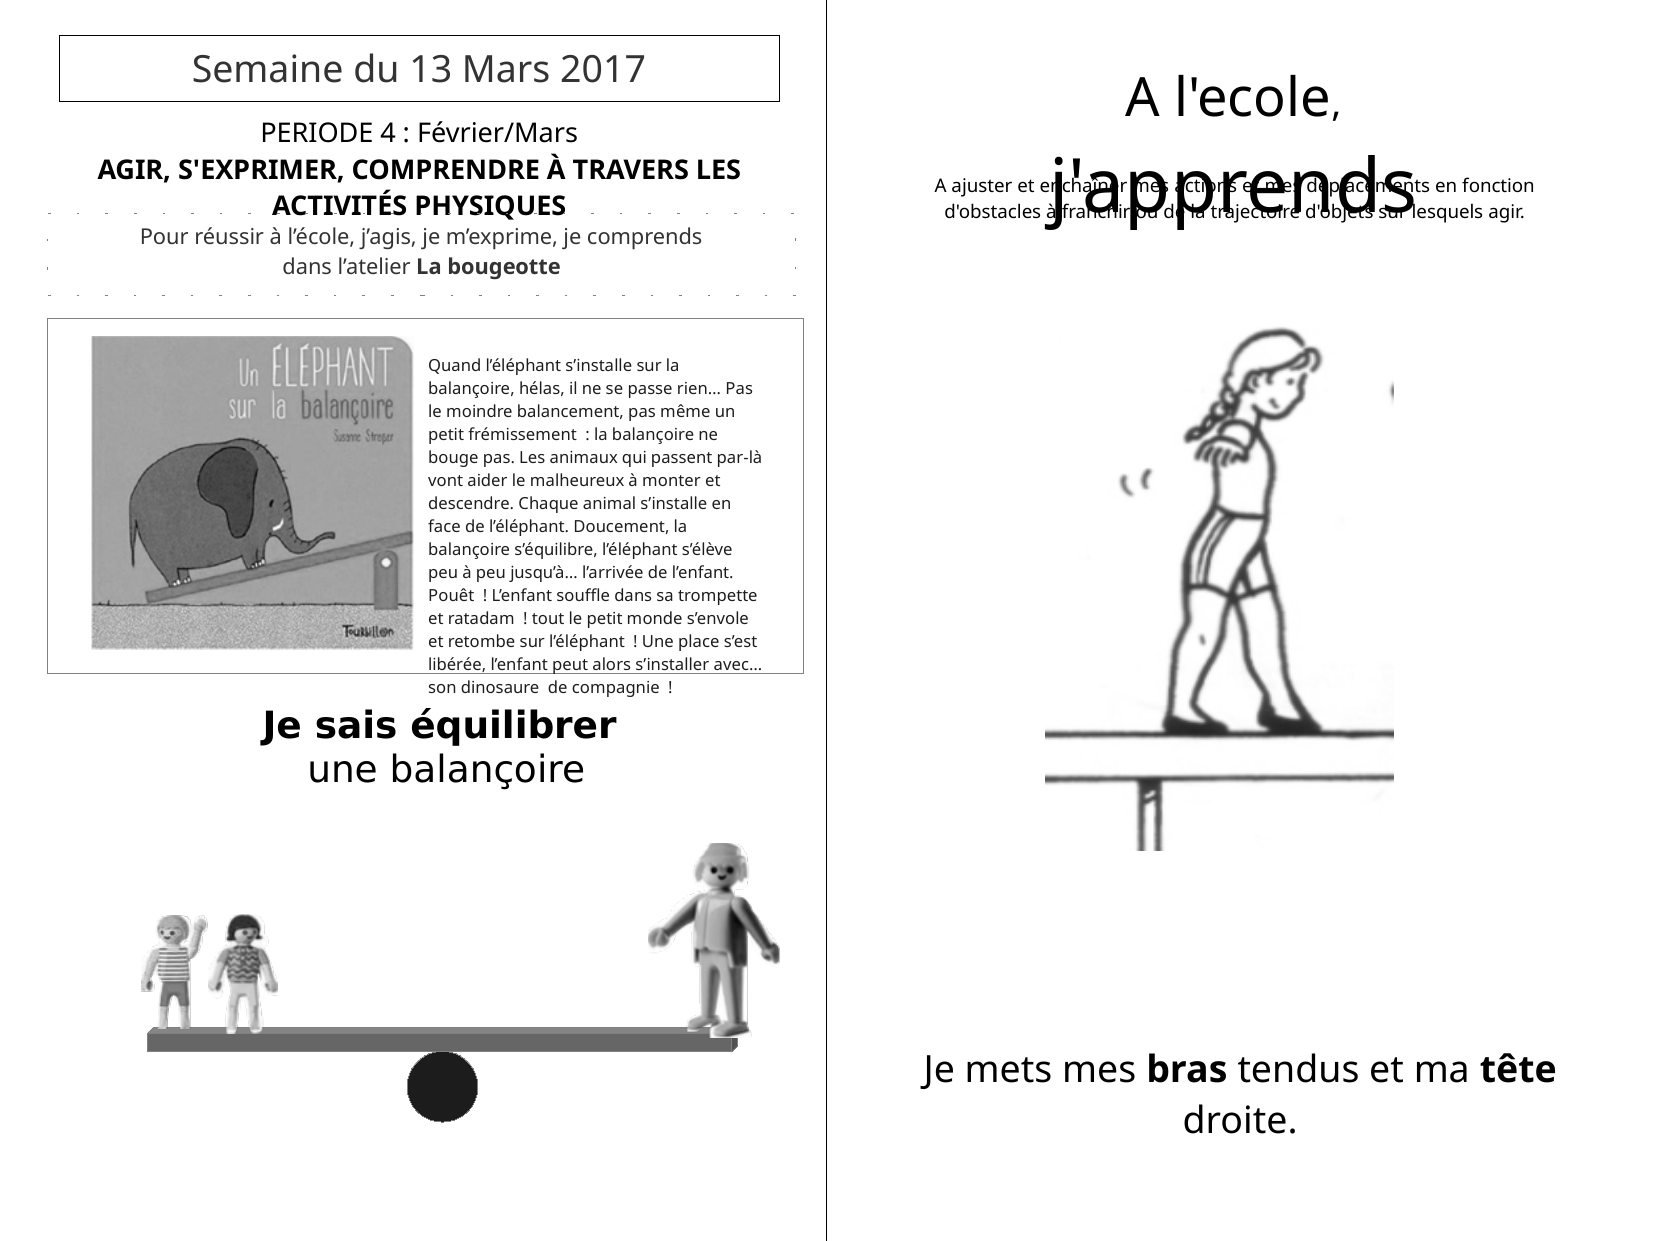

Semaine du 13 Mars 2017
A l'ecole, j'apprends
PERIODE 4 : Février/Mars
AGIR, S'EXPRIMER, COMPRENDRE À TRAVERS LES ACTIVITÉS PHYSIQUES
A ajuster et enchaîner mes actions et mes déplacements en fonction d'obstacles à franchir ou de la trajectoire d'objets sur lesquels agir.
Pour réussir à l’école, j’agis, je m’exprime, je comprends
dans l’atelier La bougeotte
Quand l’éléphant s’installe sur la balançoire, hélas, il ne se passe rien… Pas le moindre balancement, pas même un petit frémissement  : la balançoire ne bouge pas. Les animaux qui passent par-là vont aider le malheureux à monter et descendre. Chaque animal s’installe en face de l’éléphant. Doucement, la balançoire s’équilibre, l’éléphant s’élève peu à peu jusqu’à… l’arrivée de l’enfant. Pouêt  ! L’enfant souffle dans sa trompette et ratadam  ! tout le petit monde s’envole et retombe sur l’éléphant  ! Une place s’est libérée, l’enfant peut alors s’installer avec… son dinosaure  de compagnie  !
Je sais équilibrer
une balançoire
Je mets mes bras tendus et ma tête droite.